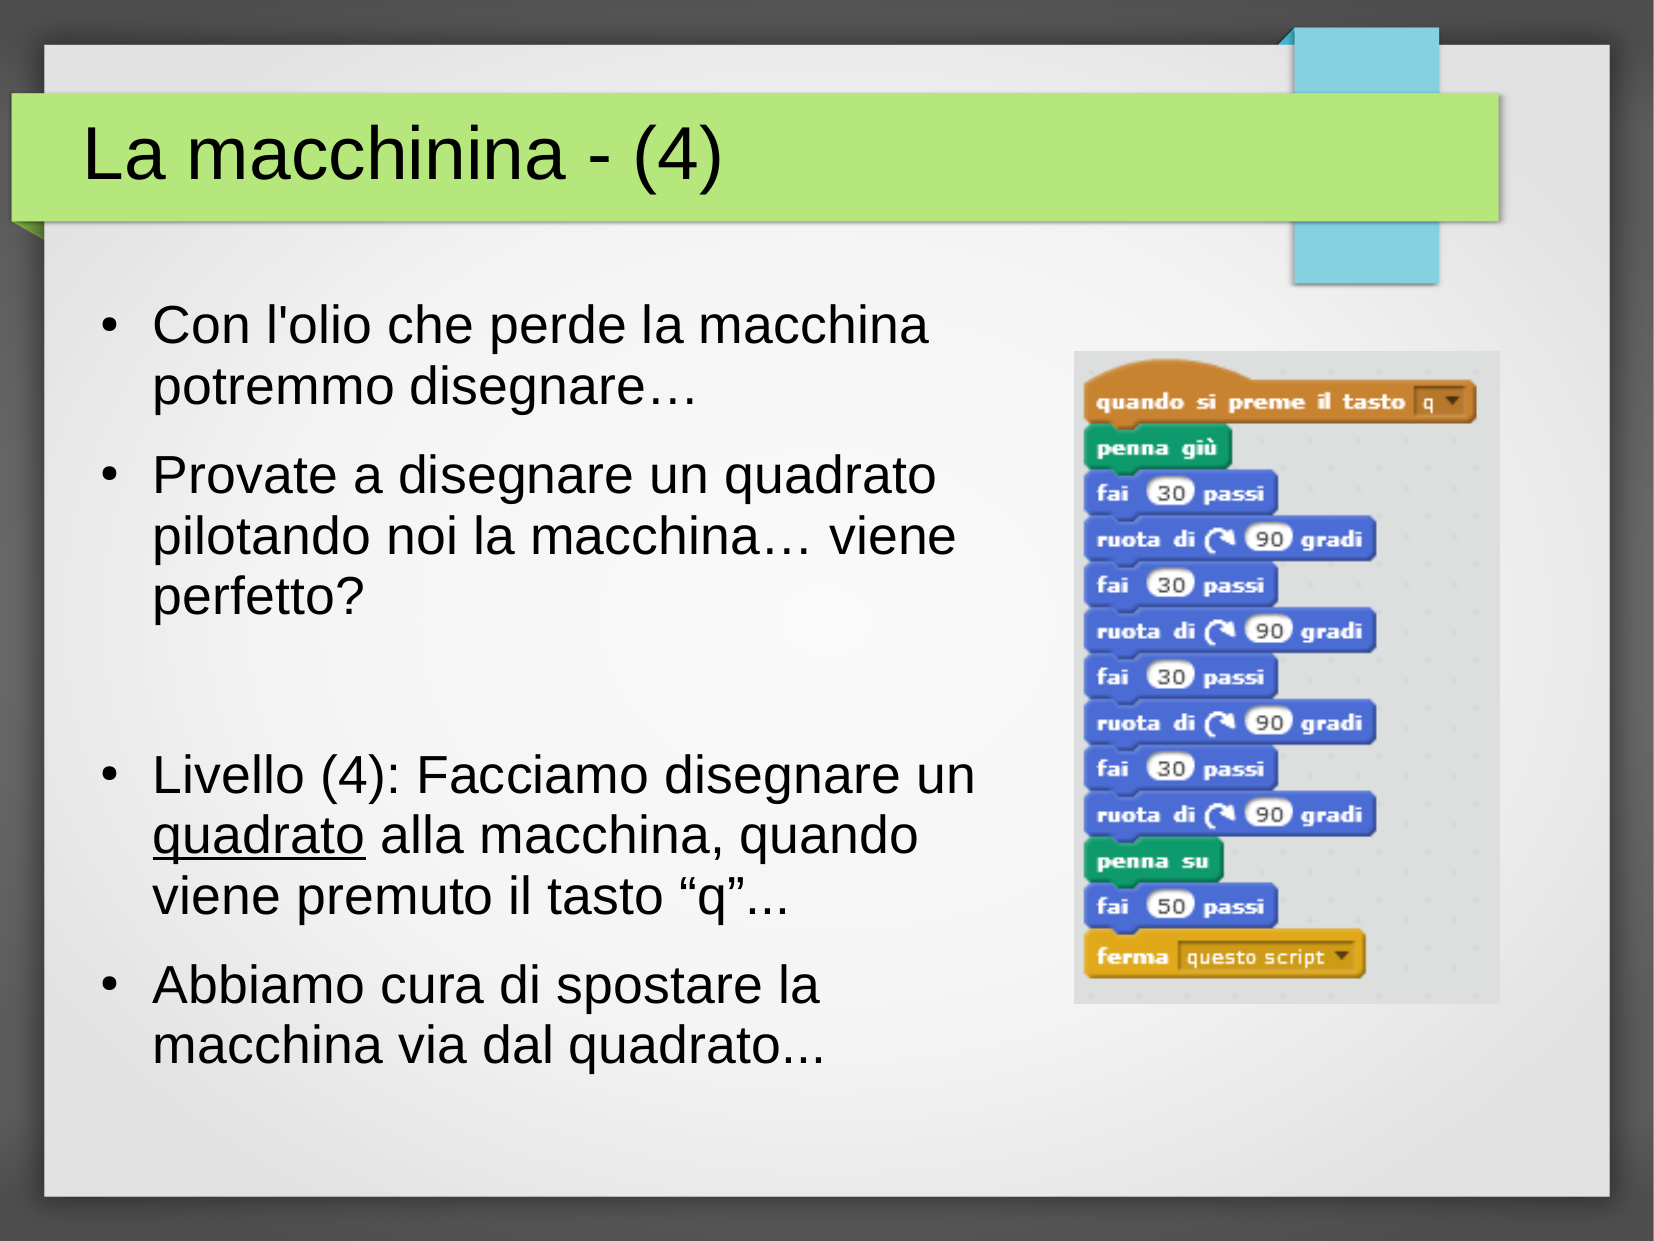

# La macchinina - (4)
Con l'olio che perde la macchina potremmo disegnare…
Provate a disegnare un quadrato pilotando noi la macchina… viene perfetto?
Livello (4): Facciamo disegnare un quadrato alla macchina, quando viene premuto il tasto “q”...
Abbiamo cura di spostare la macchina via dal quadrato...